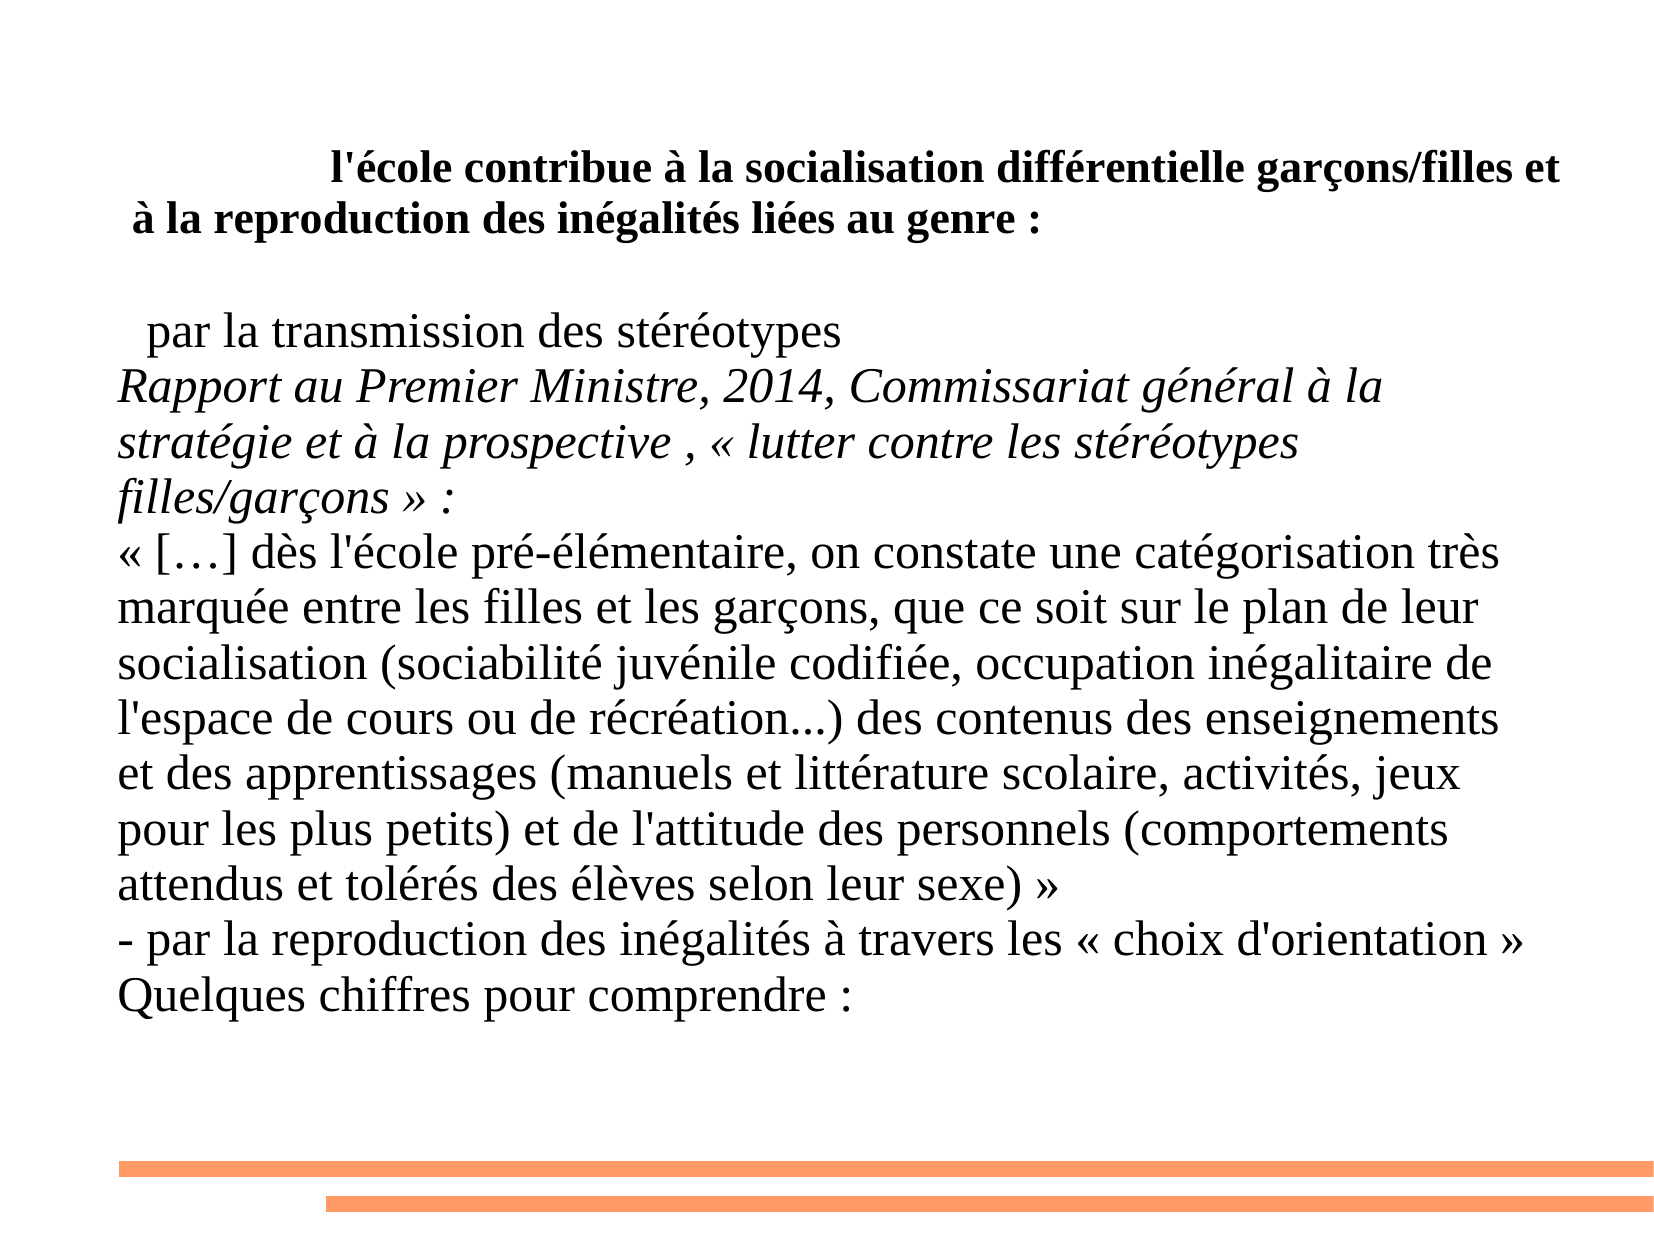

# Pourtant, l'école contribue à la socialisation différentielle garçons/filles et à la reproduction des inégalités liées au genre :
- par la transmission des stéréotypes
Rapport au Premier Ministre, 2014, Commissariat général à la stratégie et à la prospective , « lutter contre les stéréotypes filles/garçons » :
« […] dès l'école pré-élémentaire, on constate une catégorisation très marquée entre les filles et les garçons, que ce soit sur le plan de leur socialisation (sociabilité juvénile codifiée, occupation inégalitaire de l'espace de cours ou de récréation...) des contenus des enseignements et des apprentissages (manuels et littérature scolaire, activités, jeux pour les plus petits) et de l'attitude des personnels (comportements attendus et tolérés des élèves selon leur sexe) »
- par la reproduction des inégalités à travers les « choix d'orientation »
Quelques chiffres pour comprendre :